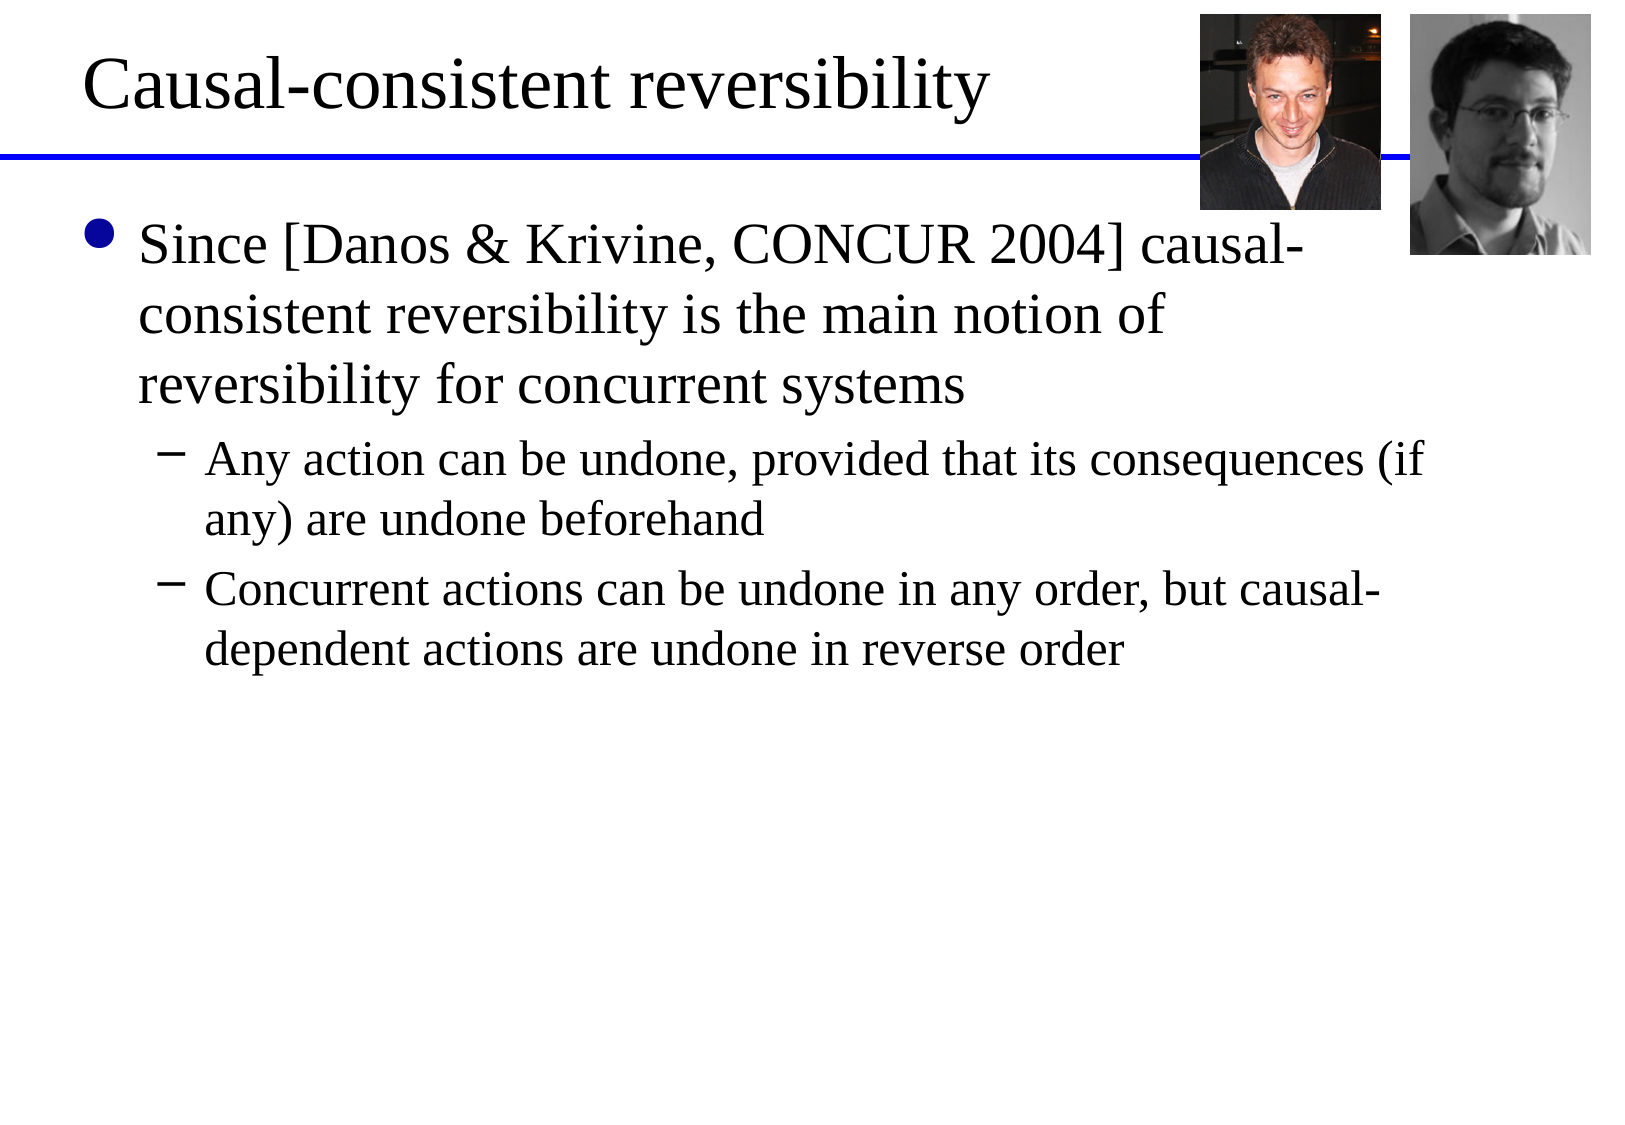

# Causal-consistent reversibility
Since [Danos & Krivine, CONCUR 2004] causal-consistent reversibility is the main notion of reversibility for concurrent systems
Any action can be undone, provided that its consequences (if any) are undone beforehand
Concurrent actions can be undone in any order, but causal-dependent actions are undone in reverse order